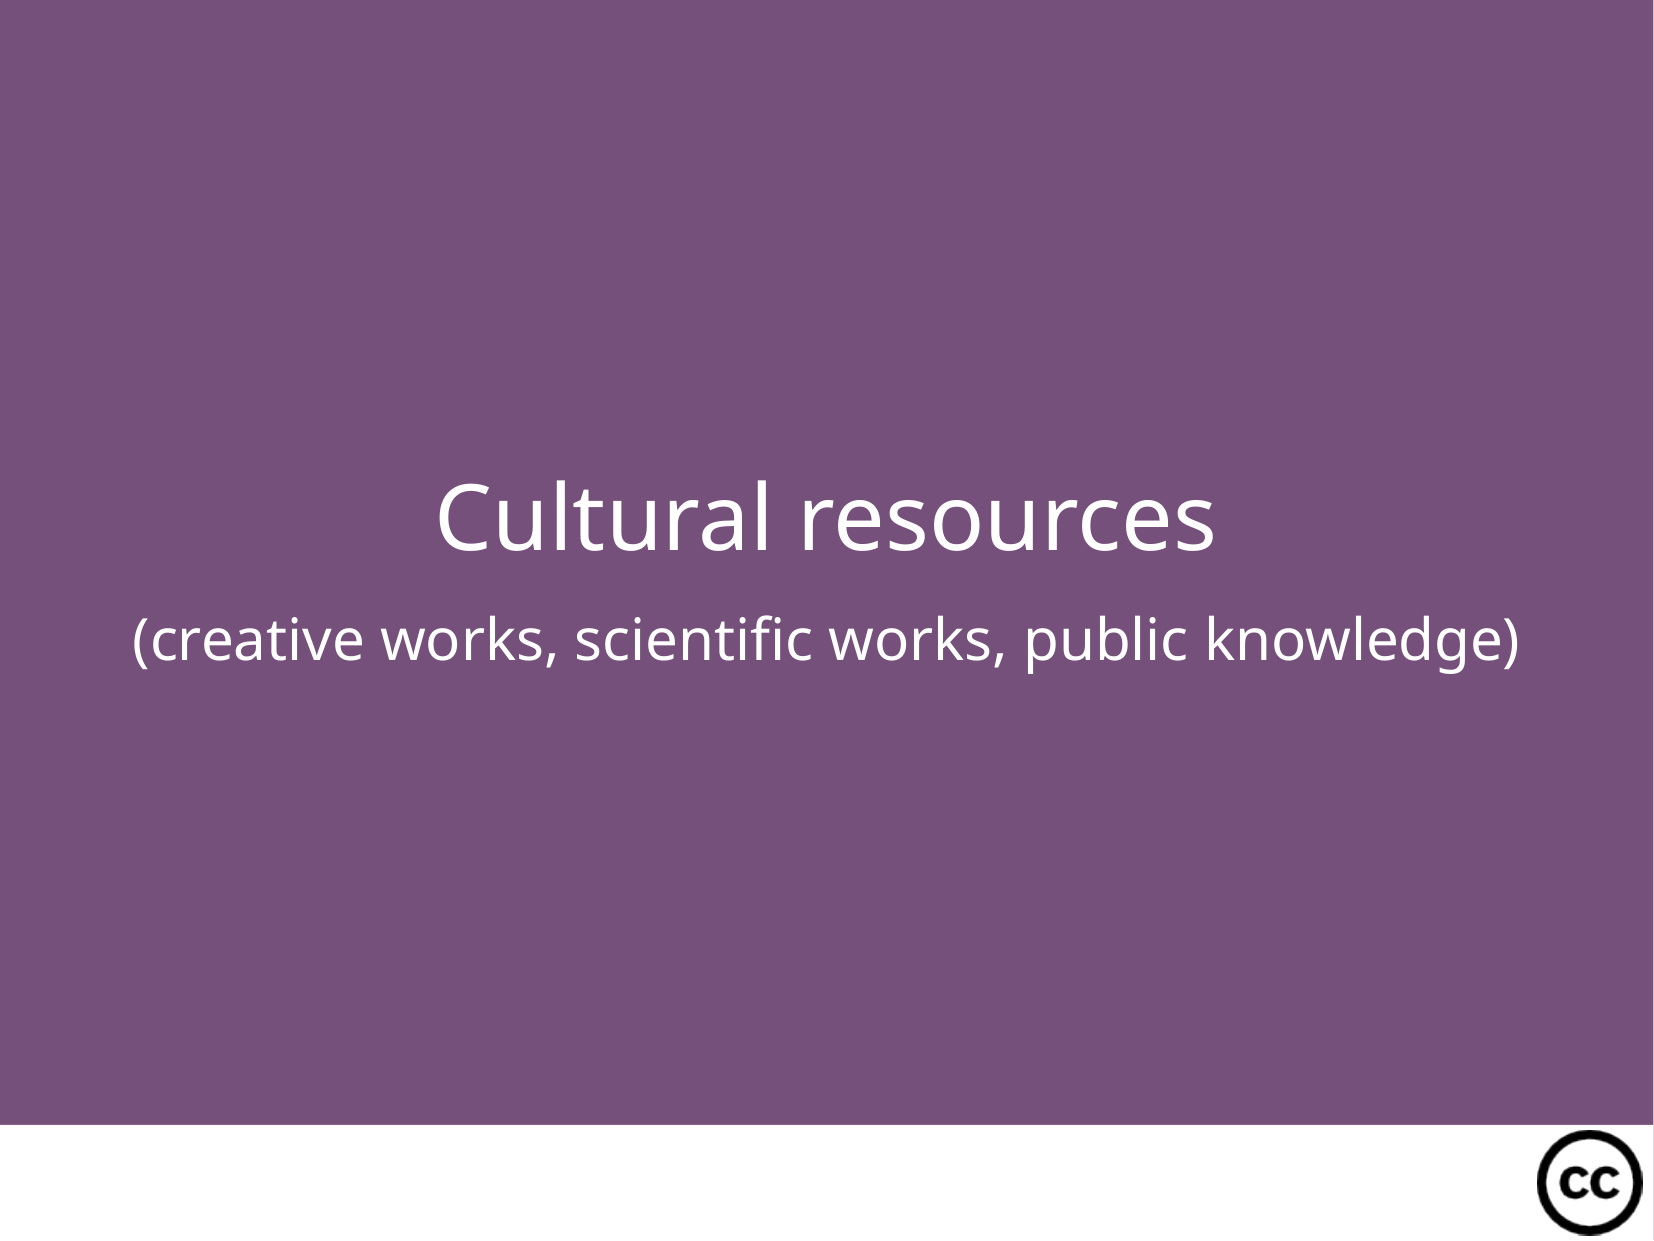

# Cultural resources (creative works, scientific works, public knowledge)‏